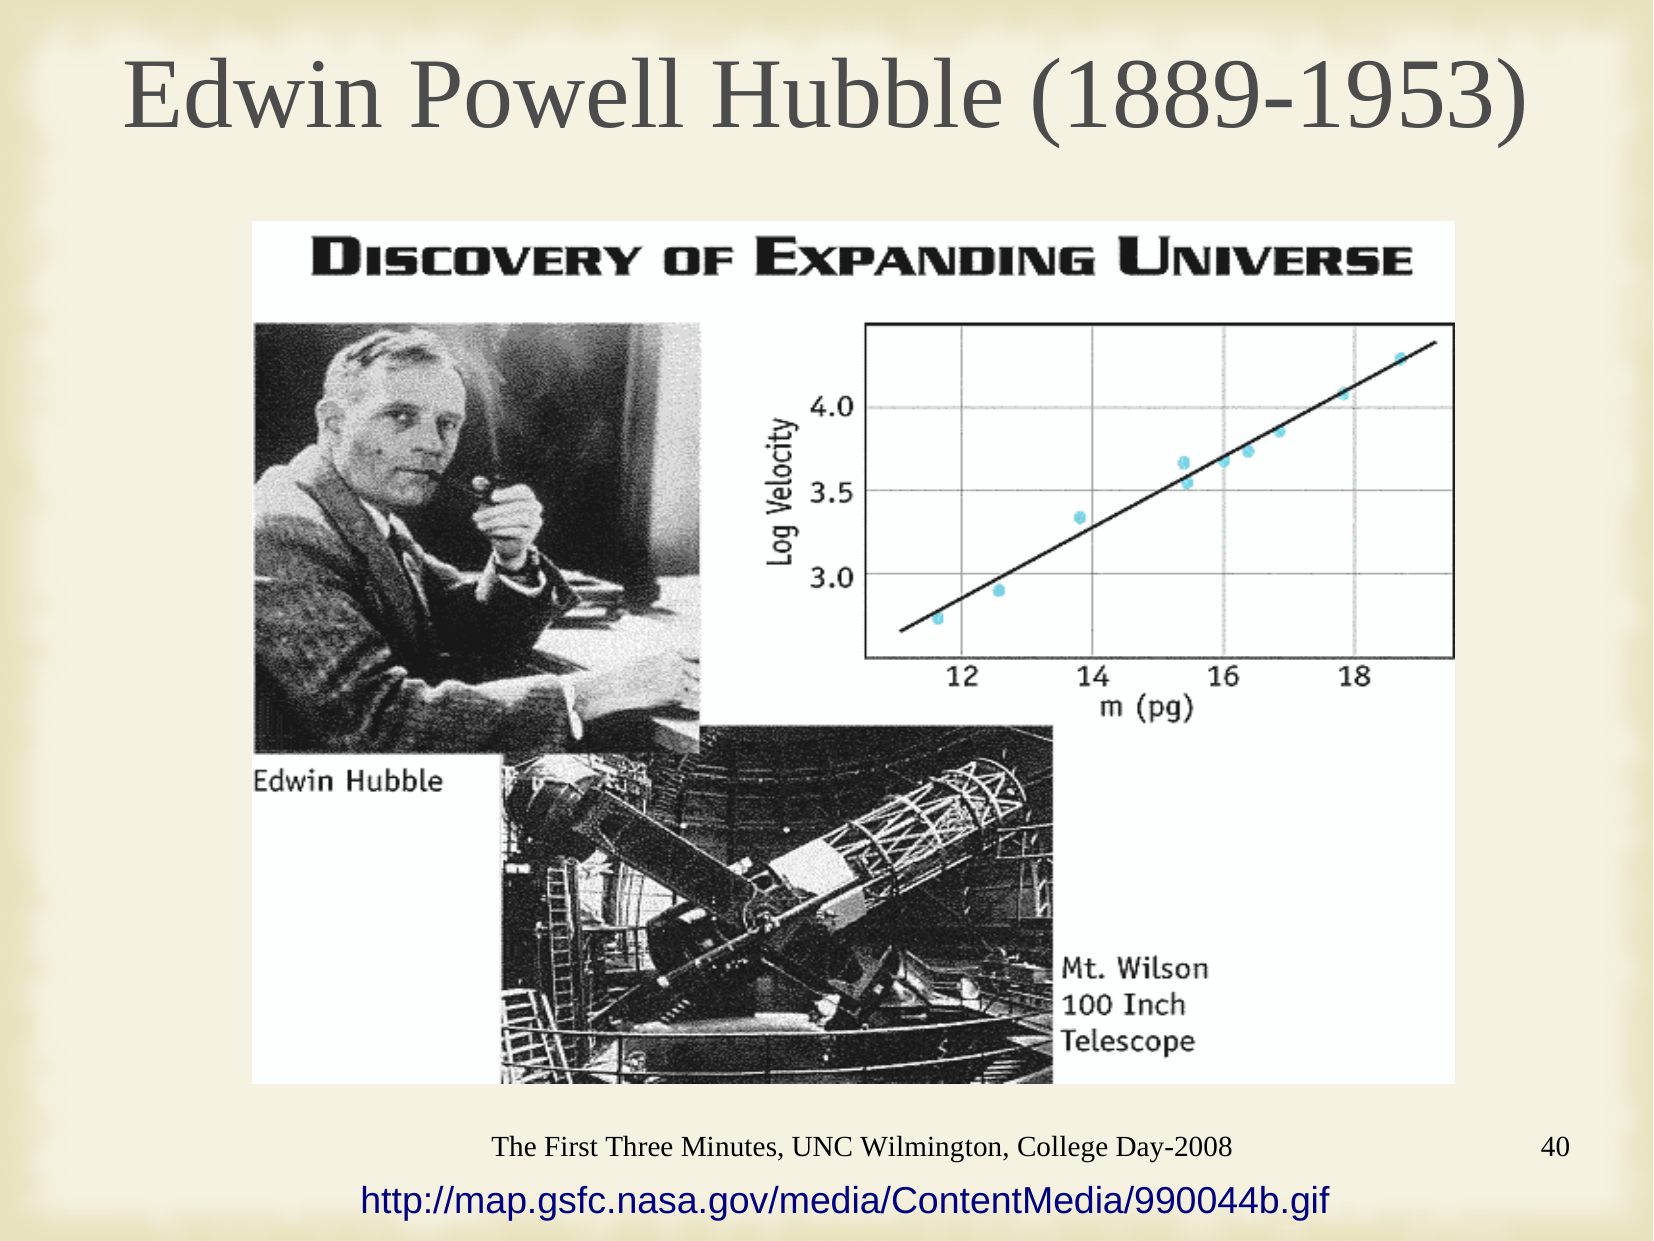

# Edwin Powell Hubble (1889-1953)
The First Three Minutes, UNC Wilmington, College Day-2008
40
http://map.gsfc.nasa.gov/media/ContentMedia/990044b.gif